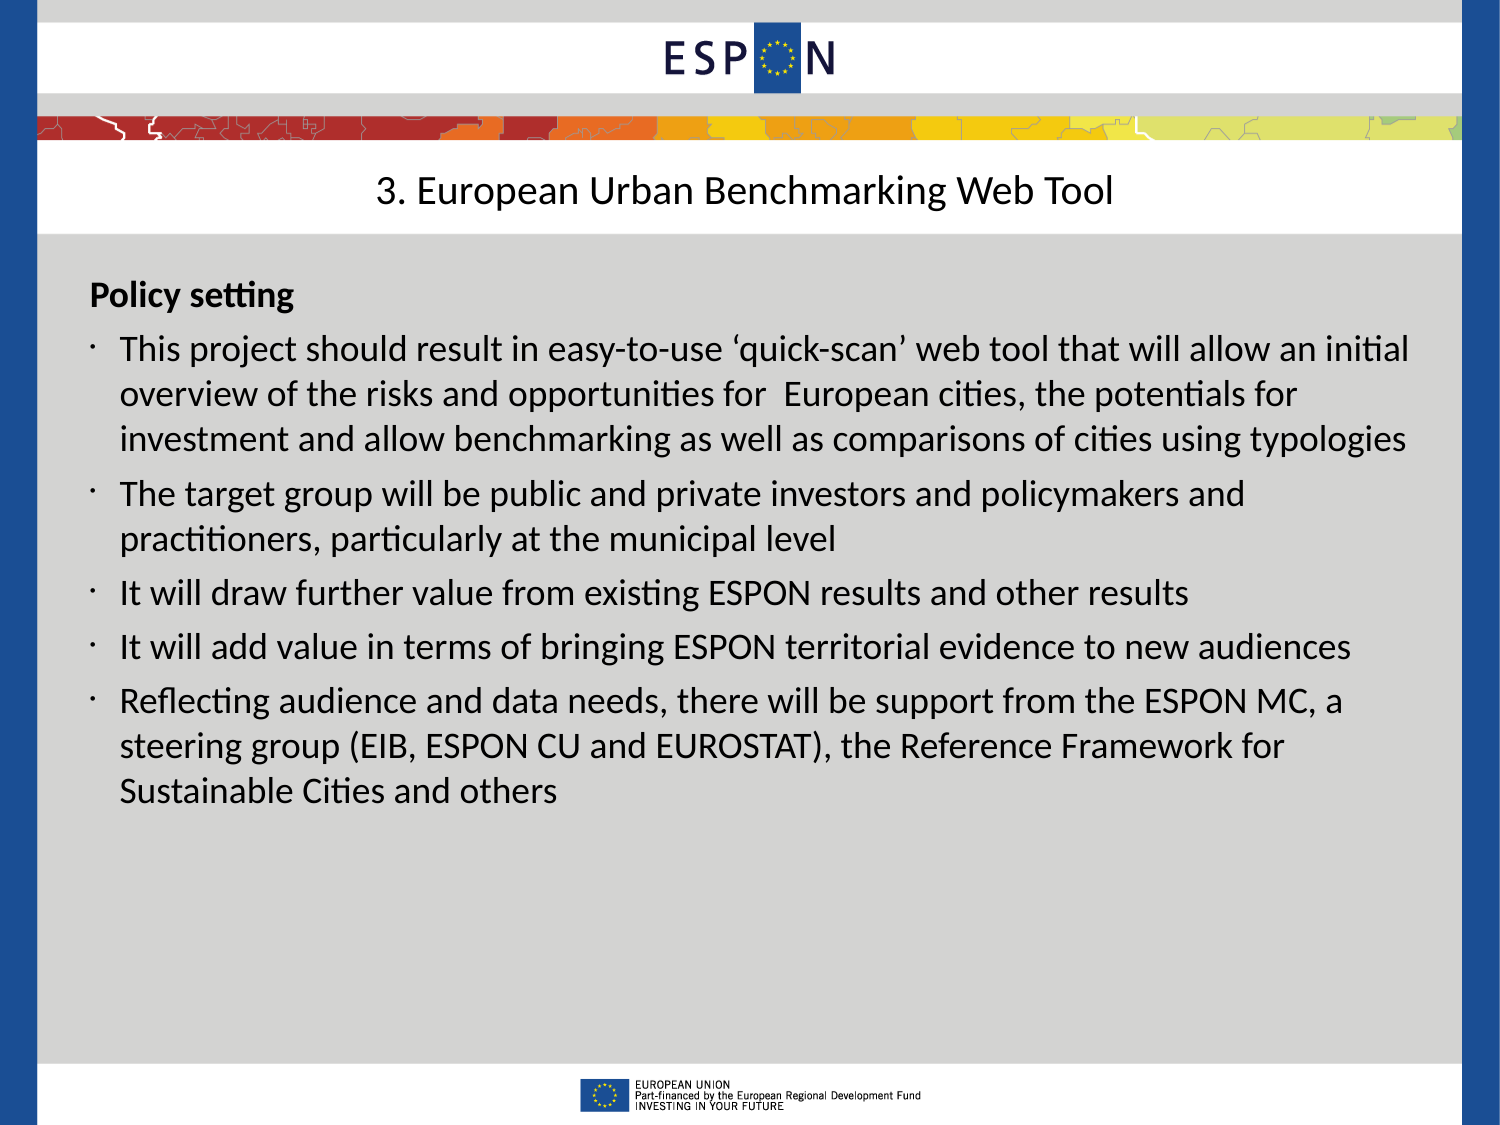

3. European Urban Benchmarking Web Tool
Policy setting
This project should result in easy-to-use ‘quick-scan’ web tool that will allow an initial overview of the risks and opportunities for European cities, the potentials for investment and allow benchmarking as well as comparisons of cities using typologies
The target group will be public and private investors and policymakers and practitioners, particularly at the municipal level
It will draw further value from existing ESPON results and other results
It will add value in terms of bringing ESPON territorial evidence to new audiences
Reflecting audience and data needs, there will be support from the ESPON MC, a steering group (EIB, ESPON CU and EUROSTAT), the Reference Framework for Sustainable Cities and others